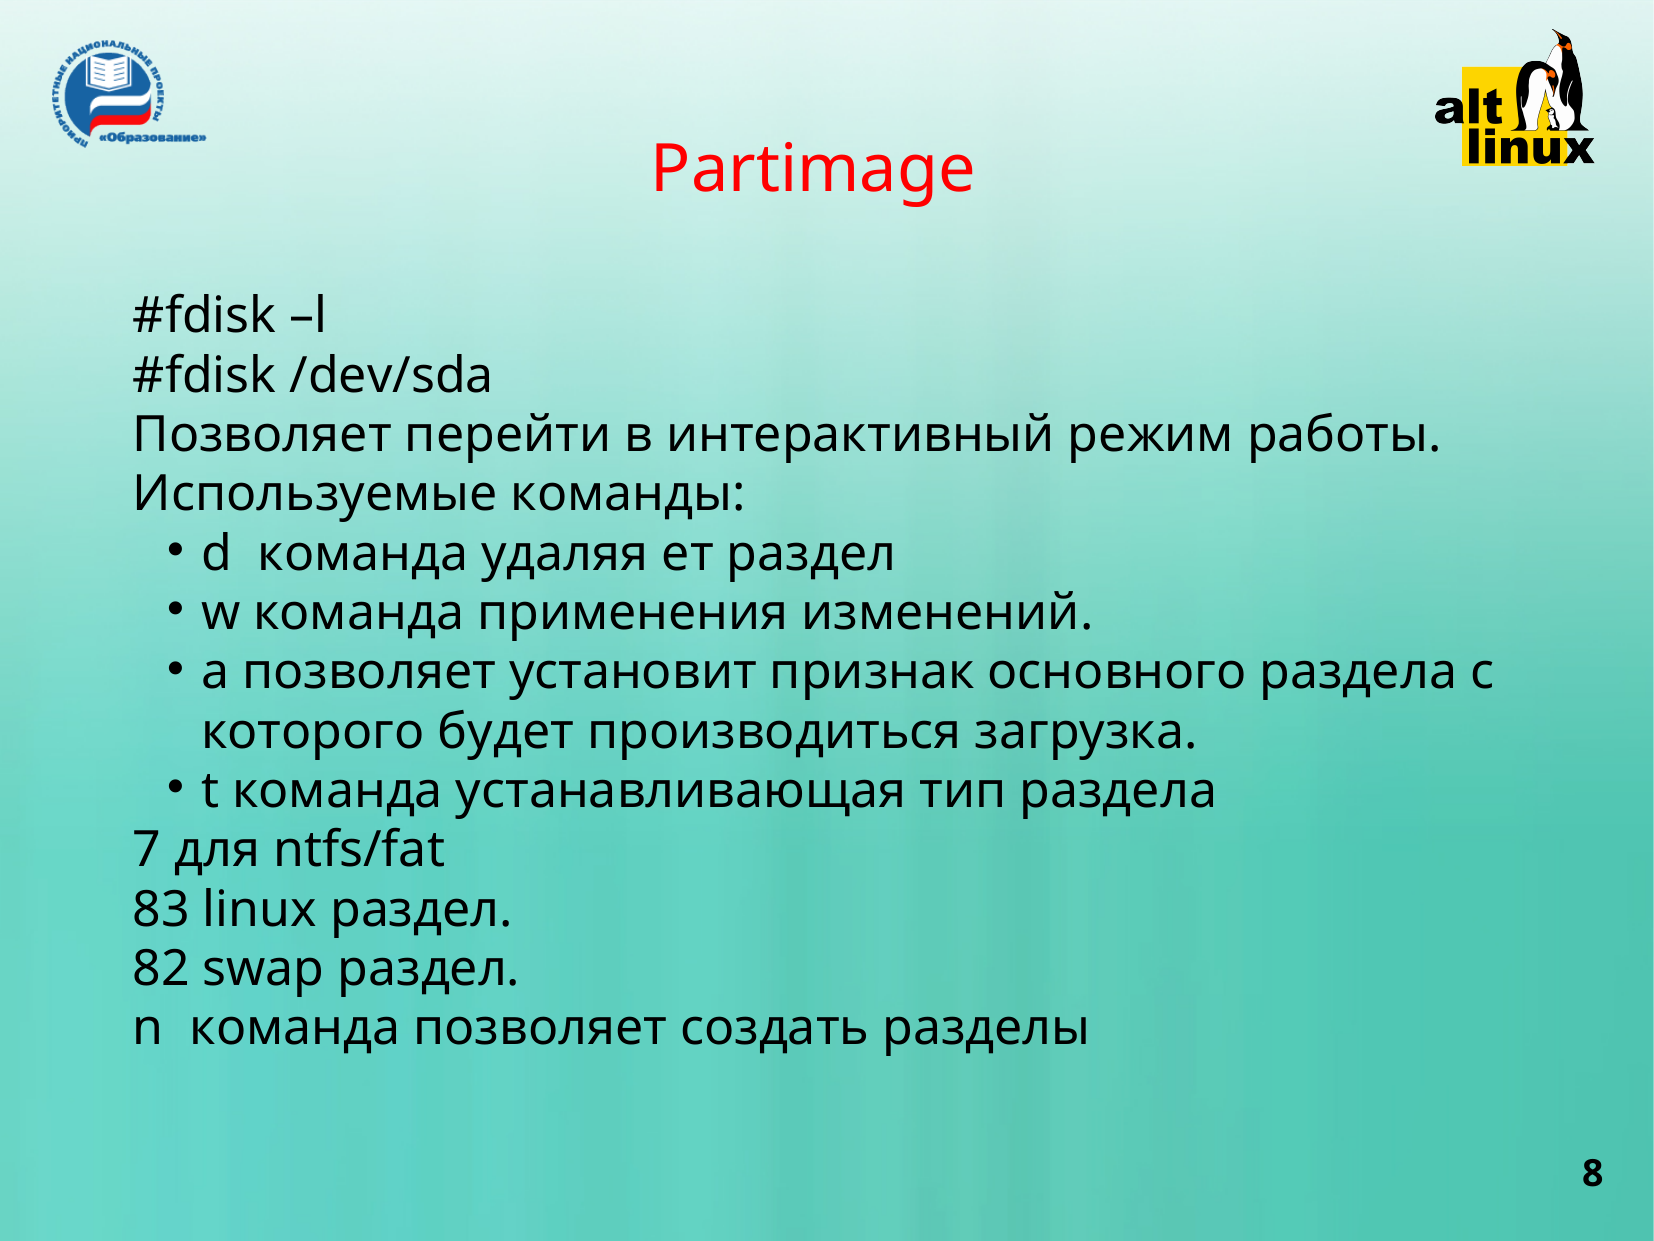

# Partimage
#fdisk –l
#fdisk /dev/sda
Позволяет перейти в интерактивный режим работы.
Используемые команды:
d команда удаляя ет раздел
w команда применения изменений.
a позволяет установит признак основного раздела с которого будет производиться загрузка.
t команда устанавливающая тип раздела
7 для ntfs/fat
83 linux раздел.
82 swap раздел.
n команда позволяет создать разделы